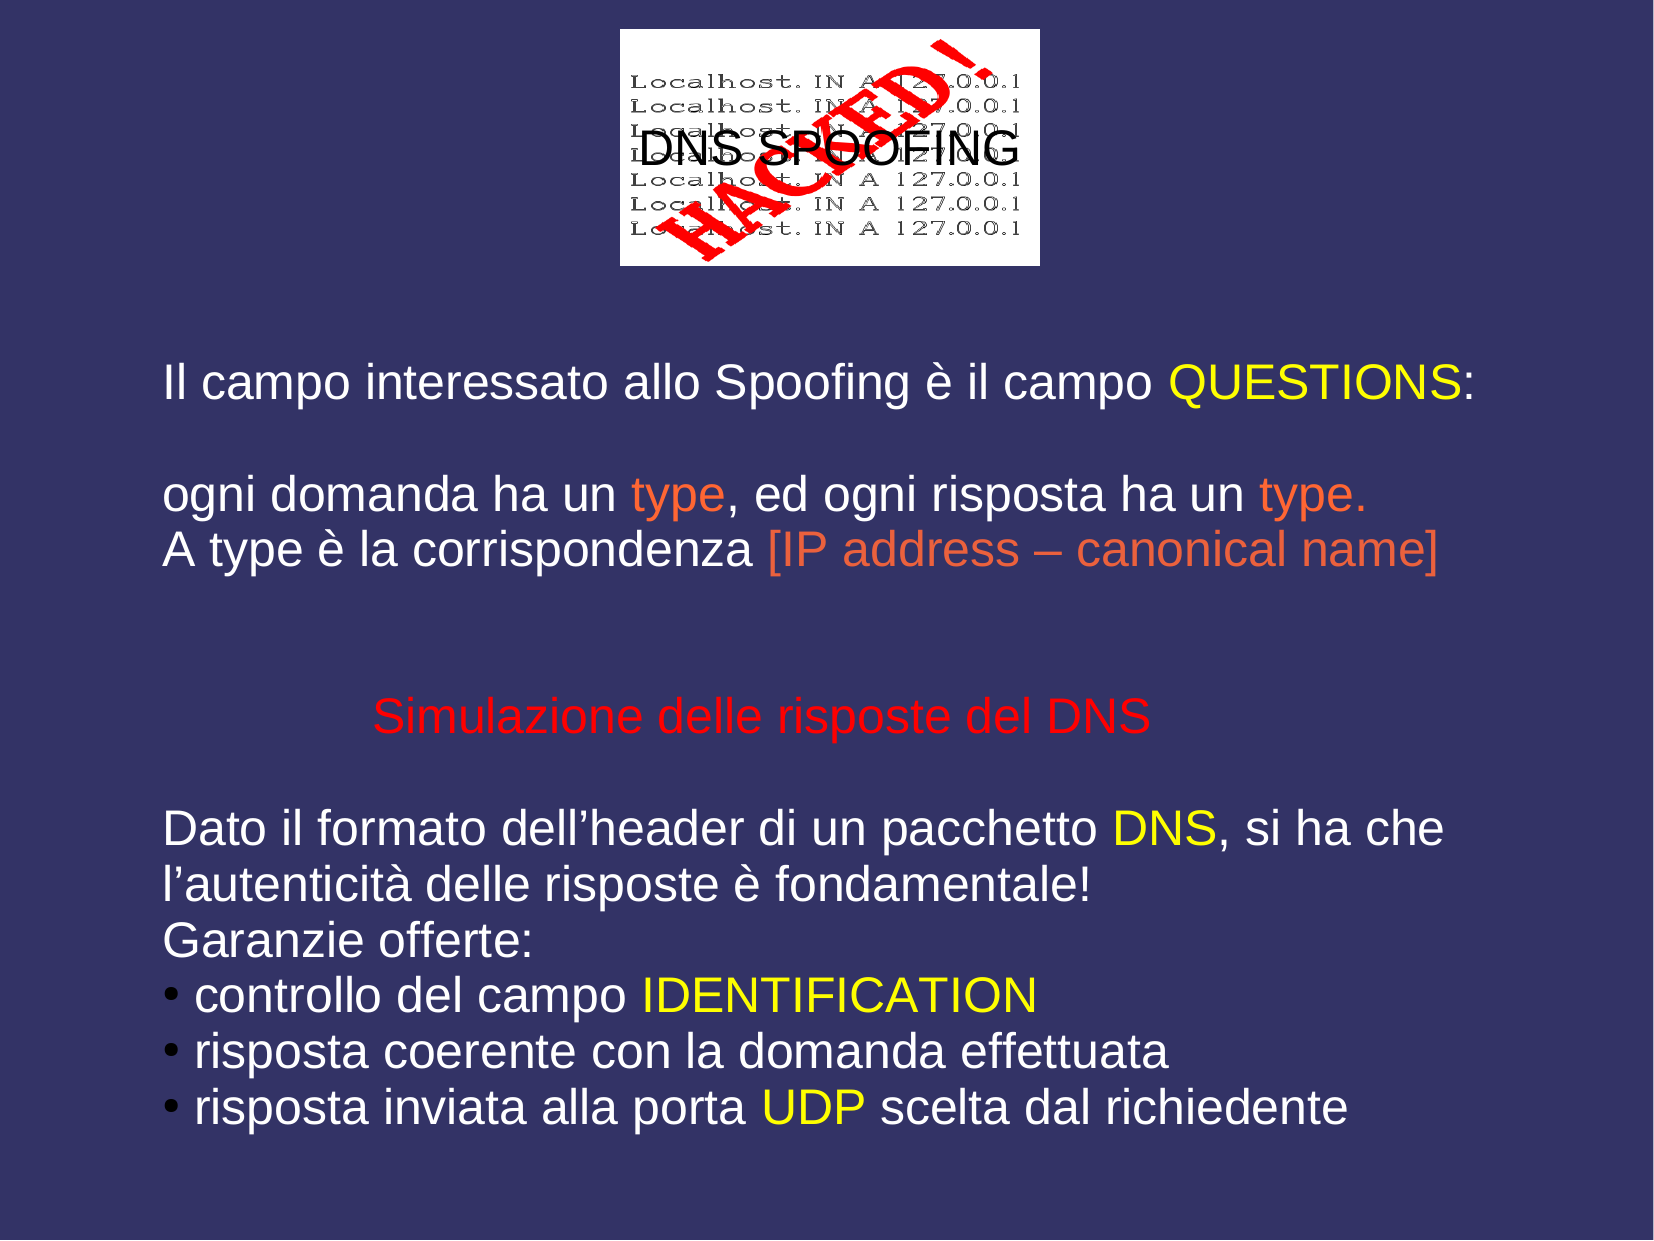

DNS SPOOFING
Il campo interessato allo Spoofing è il campo QUESTIONS:
ogni domanda ha un type, ed ogni risposta ha un type.
A type è la corrispondenza [IP address – canonical name]
 Simulazione delle risposte del DNS
Dato il formato dell’header di un pacchetto DNS, si ha che
l’autenticità delle risposte è fondamentale!
Garanzie offerte:
 controllo del campo IDENTIFICATION
 risposta coerente con la domanda effettuata
 risposta inviata alla porta UDP scelta dal richiedente